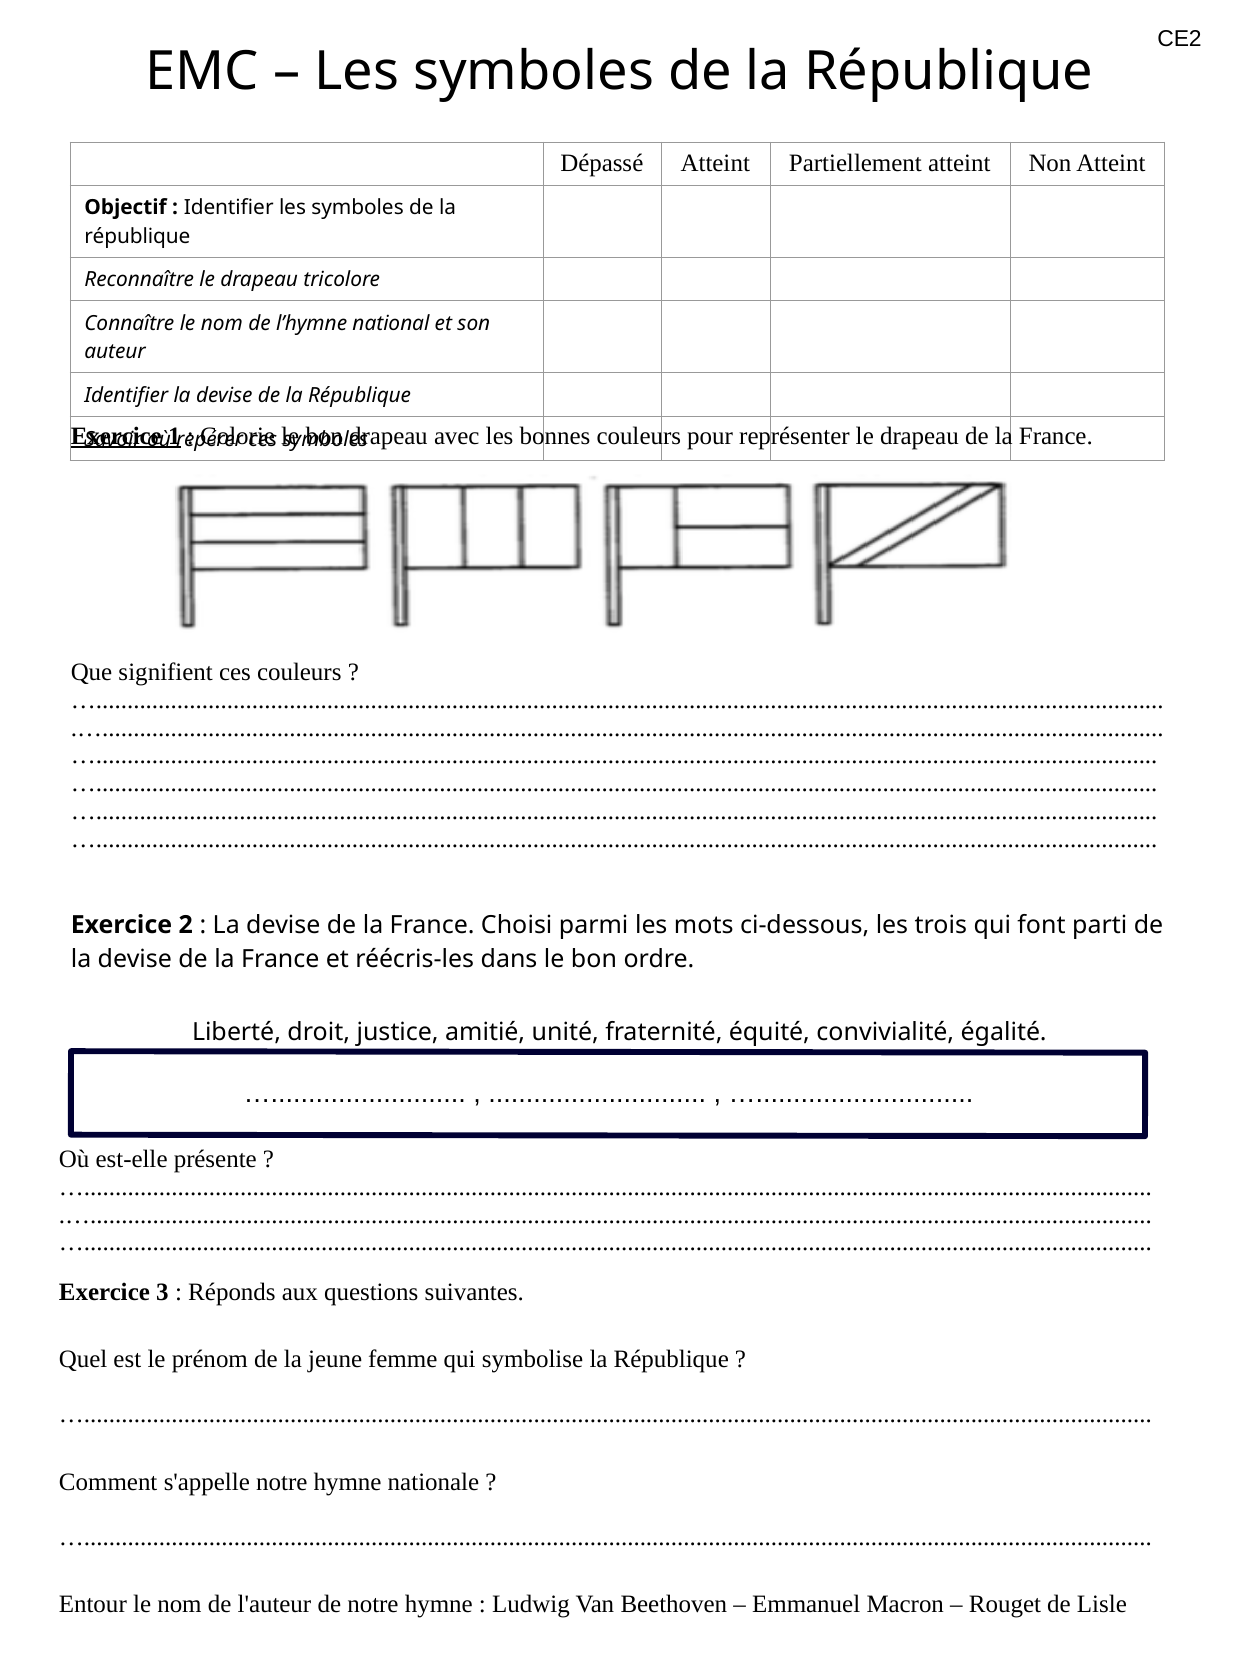

# EMC – Les symboles de la République
CE2
| | Dépassé | Atteint | Partiellement atteint | Non Atteint |
| --- | --- | --- | --- | --- |
| Objectif : Identifier les symboles de la république | | | | |
| Reconnaître le drapeau tricolore | | | | |
| Connaître le nom de l’hymne national et son auteur | | | | |
| Identifier la devise de la République | | | | |
| Savoir où repérer ces symboles | | | | |
Exercice 1 : Colorie le bon drapeau avec les bonnes couleurs pour représenter le drapeau de la France.
Que signifient ces couleurs ?…............................................................................................................................................................................…..........................................................................................................................................................................…..........................................................................................................................................................................…..........................................................................................................................................................................…..........................................................................................................................................................................…..........................................................................................................................................................................
Exercice 2 : La devise de la France. Choisi parmi les mots ci-dessous, les trois qui font parti de la devise de la France et réécris-les dans le bon ordre.
Liberté, droit, justice, amitié, unité, fraternité, équité, convivialité, égalité.
….......................... , ............................. , ….............................
Où est-elle présente ?…............................................................................................................................................................................…..........................................................................................................................................................................…...........................................................................................................................................................................
Exercice 3 : Réponds aux questions suivantes.
Quel est le prénom de la jeune femme qui symbolise la République ?
…...........................................................................................................................................................................
Comment s'appelle notre hymne nationale ?
…...........................................................................................................................................................................
Entour le nom de l'auteur de notre hymne : Ludwig Van Beethoven – Emmanuel Macron – Rouget de Lisle